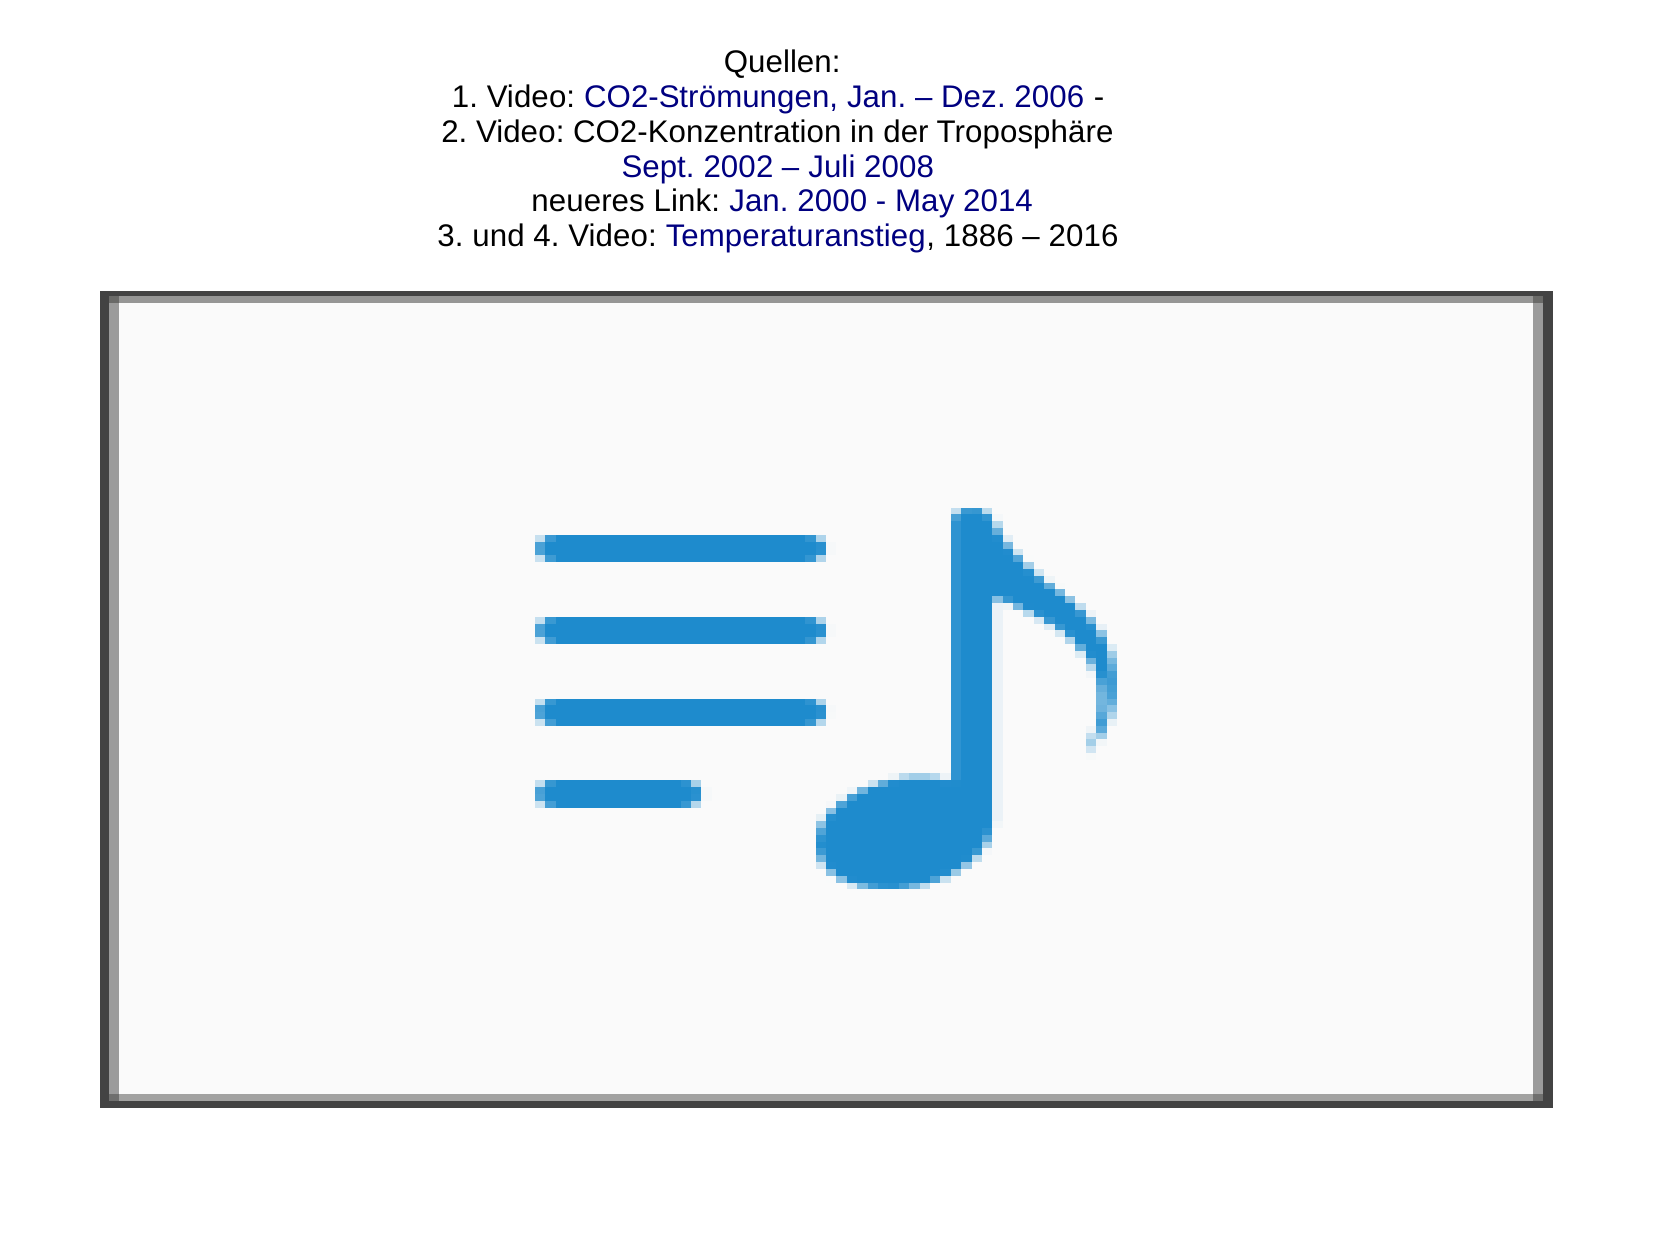

# Quellen: 1. Video: CO2-Strömungen, Jan. – Dez. 2006 - 2. Video: CO2-Konzentration in der Troposphäre Sept. 2002 – Juli 2008 neueres Link: Jan. 2000 - May 2014 3. und 4. Video: Temperaturanstieg, 1886 – 2016